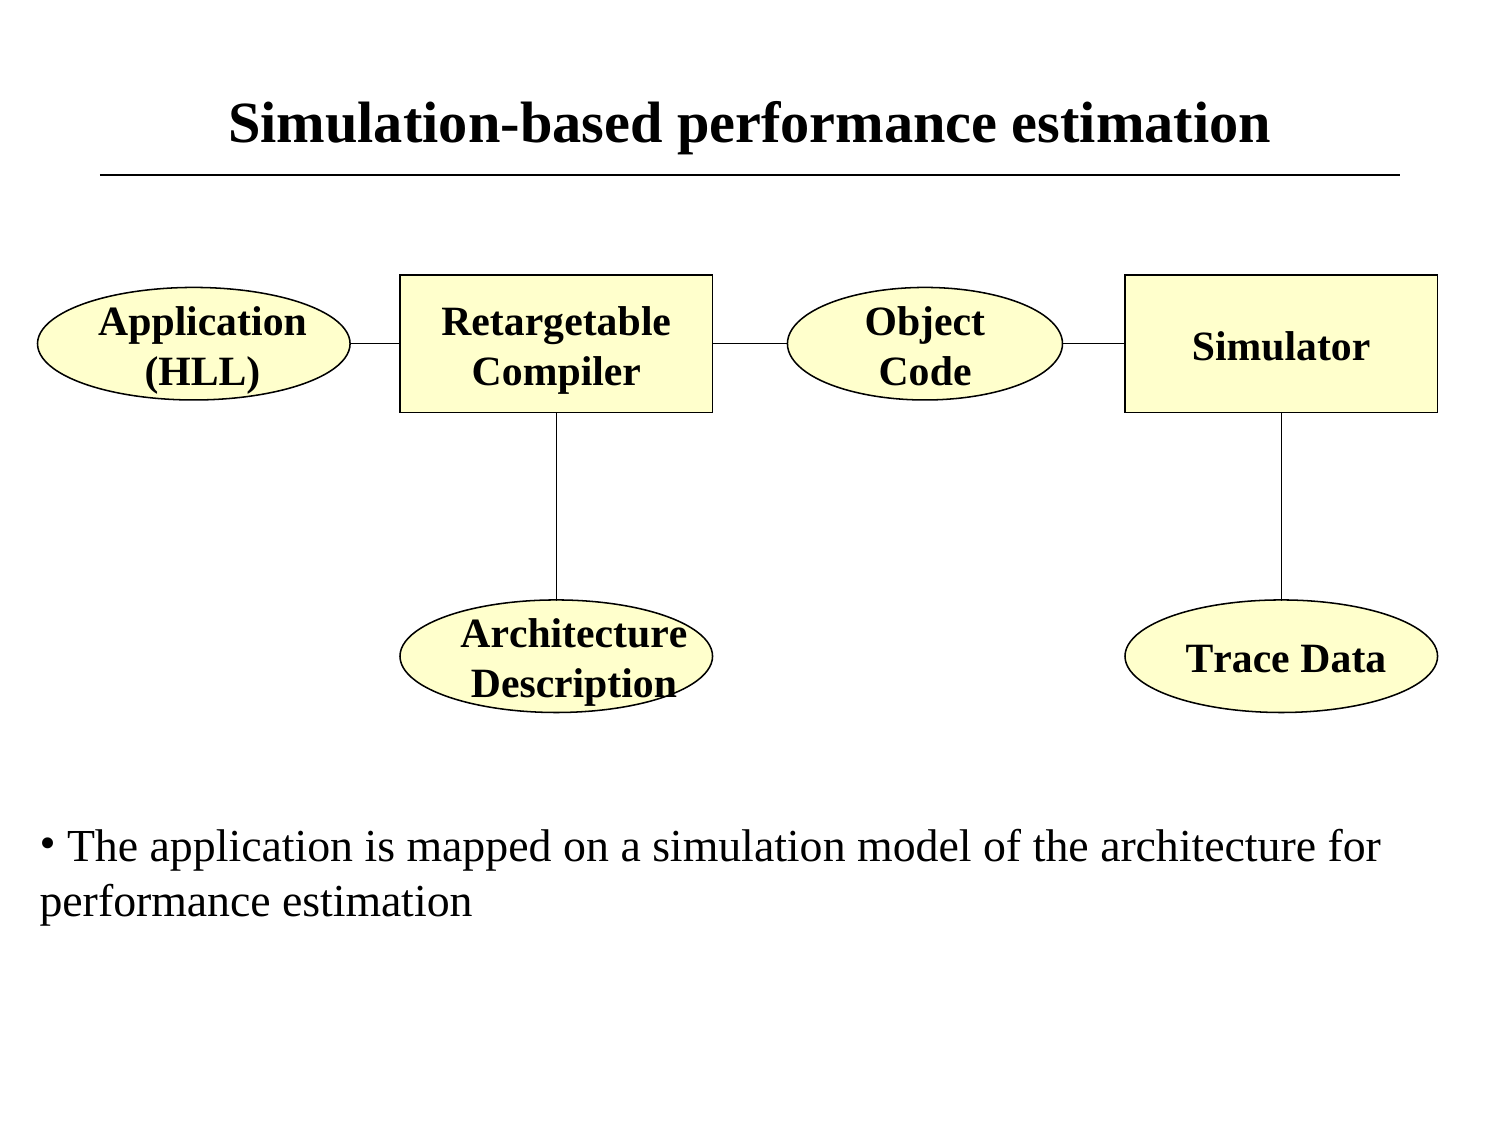

# Simulation-based performance estimation
Retargetable
Compiler
Simulator
Application
(HLL)
Object
Code
Architecture
Description
Trace Data
 The application is mapped on a simulation model of the architecture for performance estimation